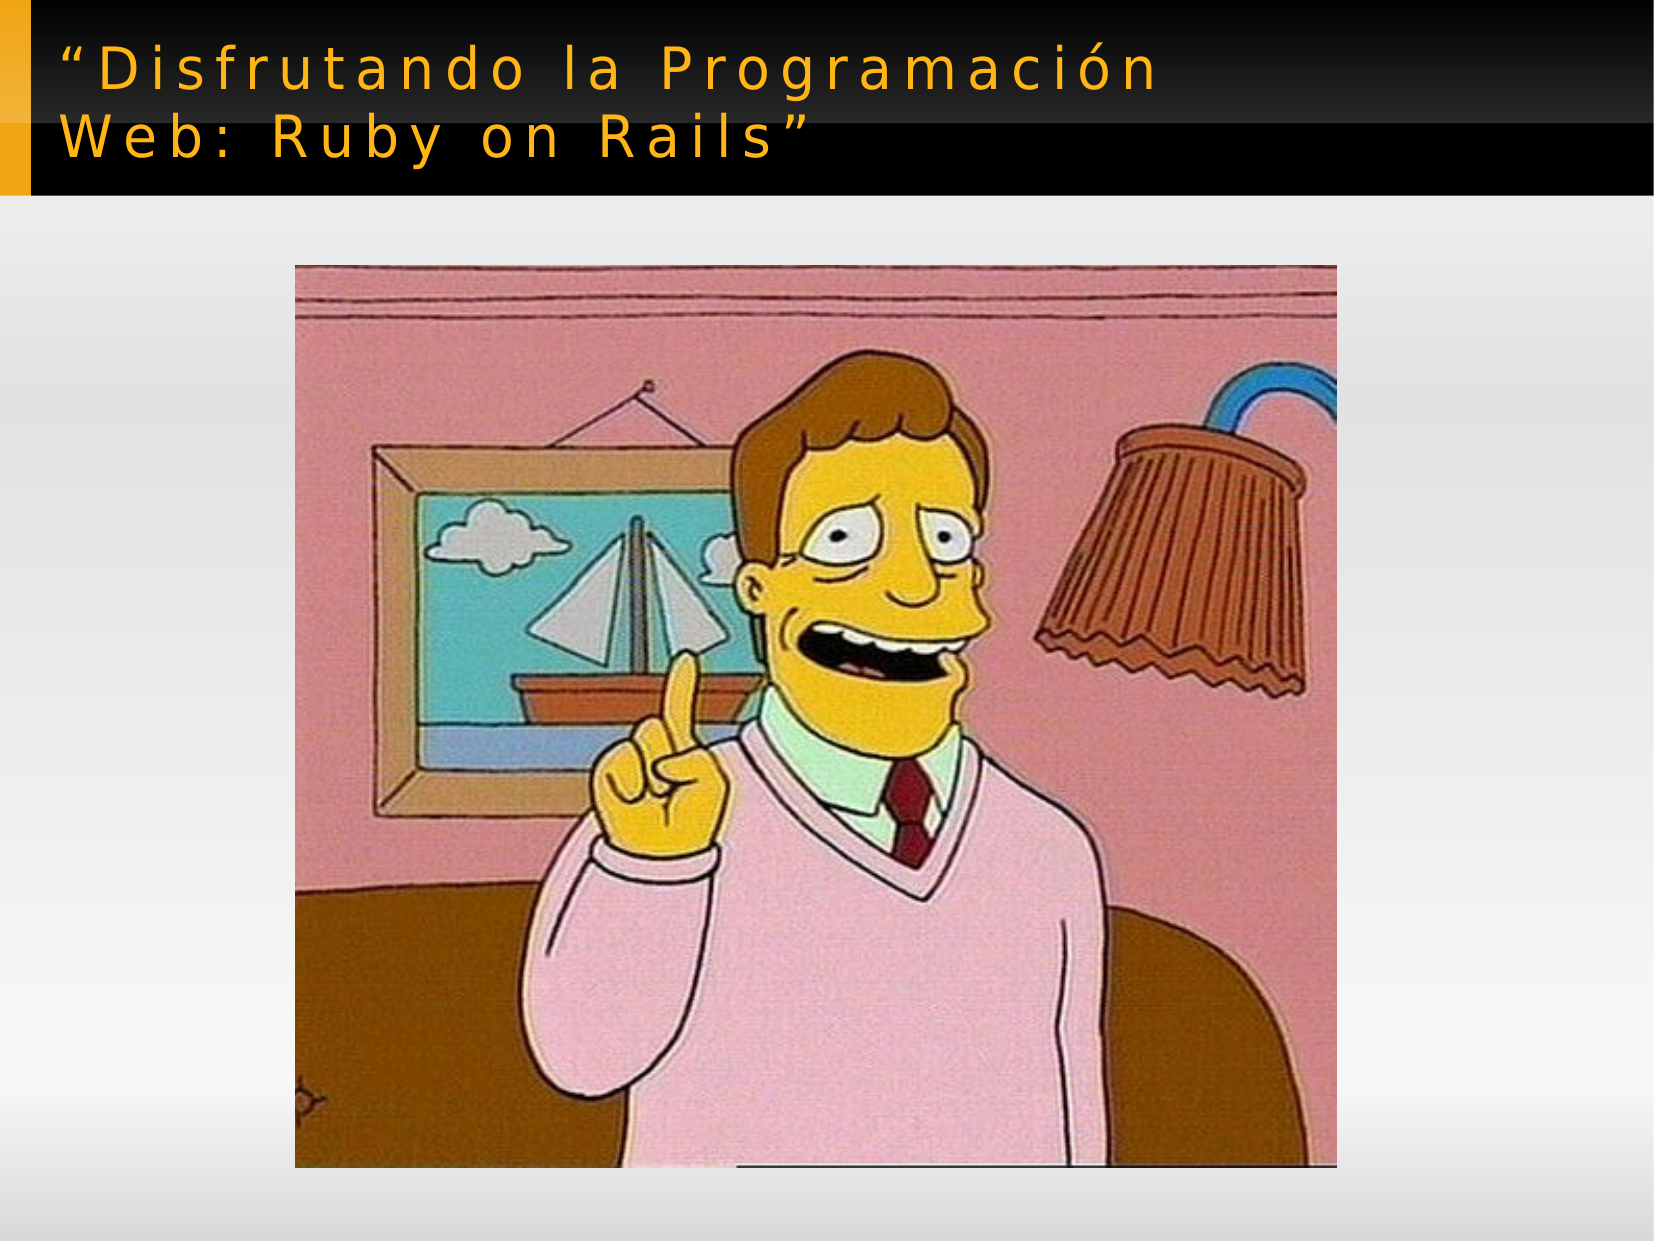

# “Disfrutando la Programación Web: Ruby on Rails”